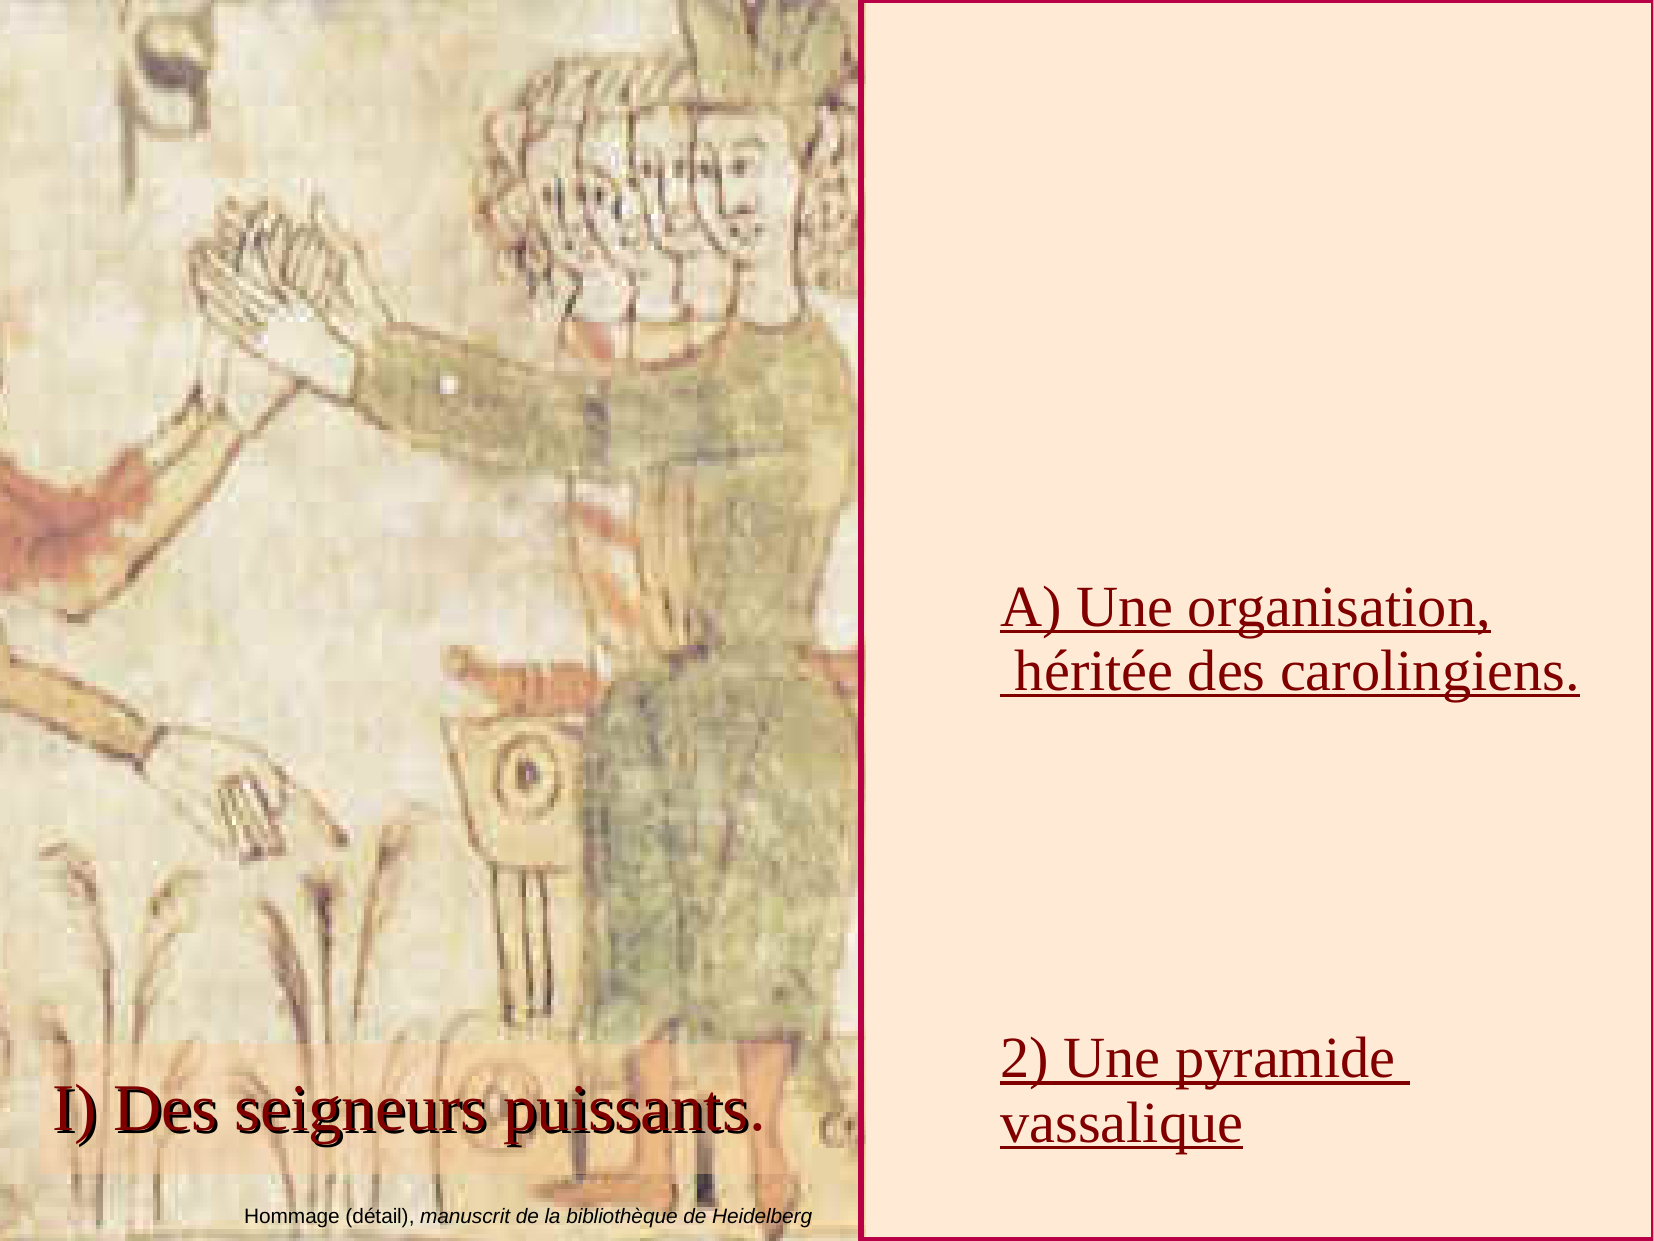

A) Une organisation,
 héritée des carolingiens.
2) Une pyramide
vassalique
I) Des seigneurs puissants.
Hommage (détail), manuscrit de la bibliothèque de Heidelberg